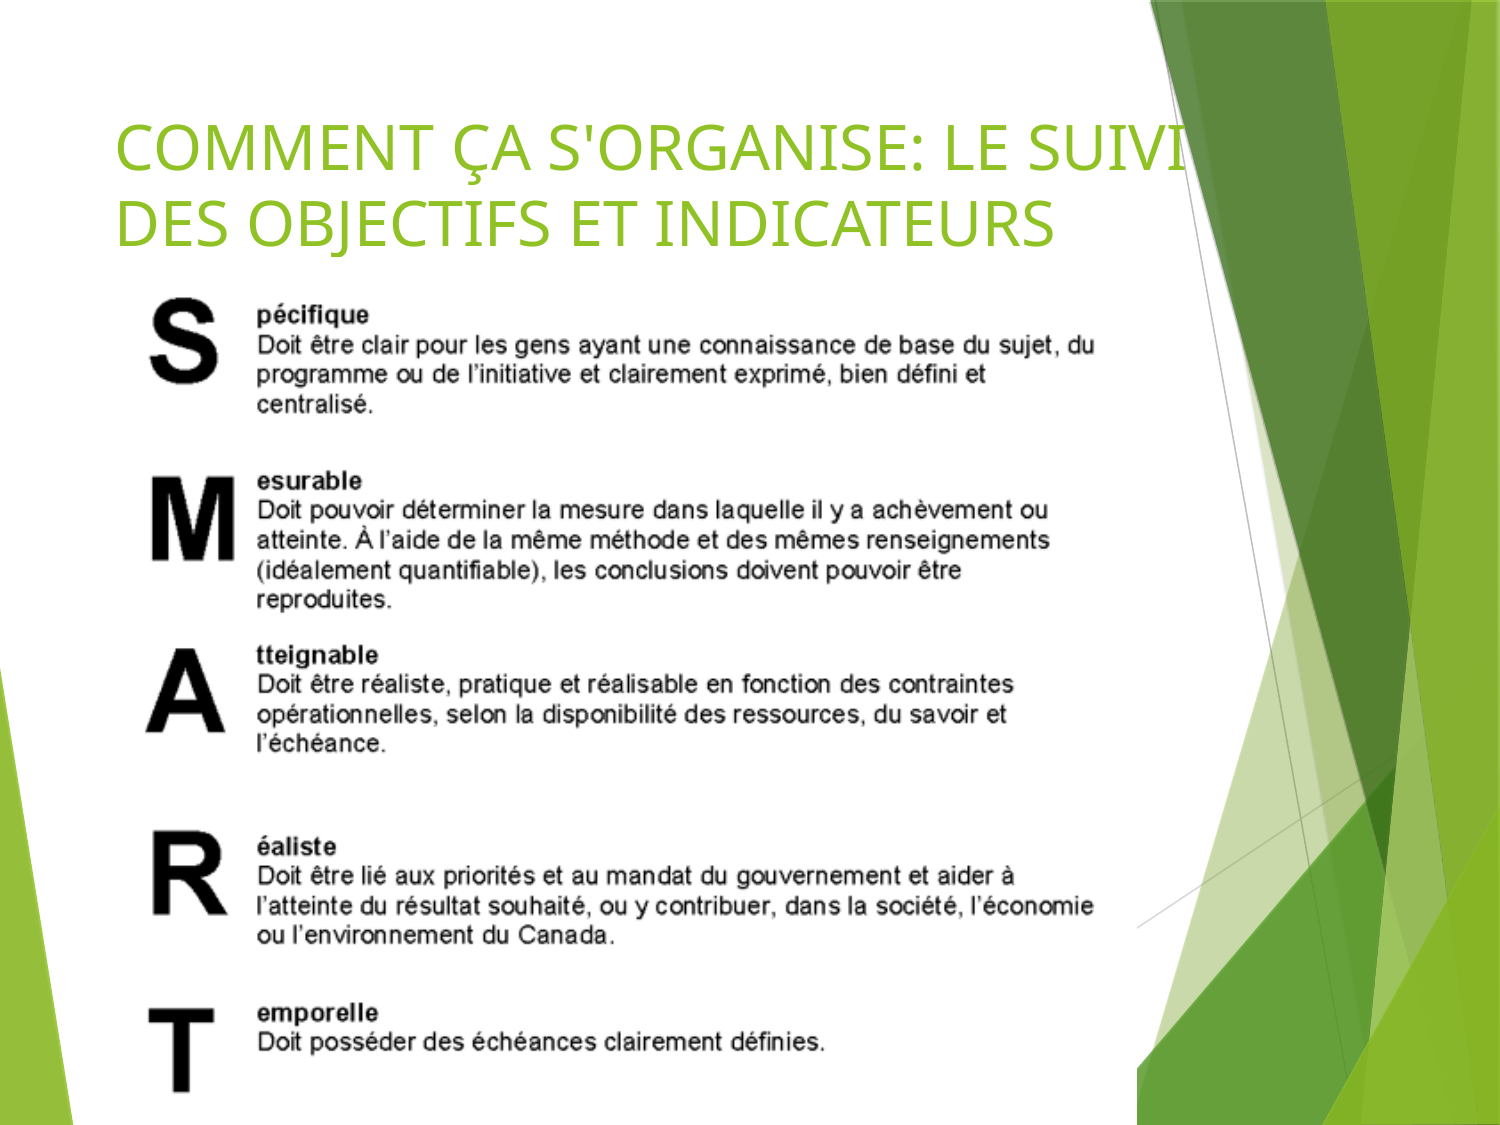

# COMMENT ÇA S'ORGANISE: LE SUIVI DES OBJECTIFS ET INDICATEURS